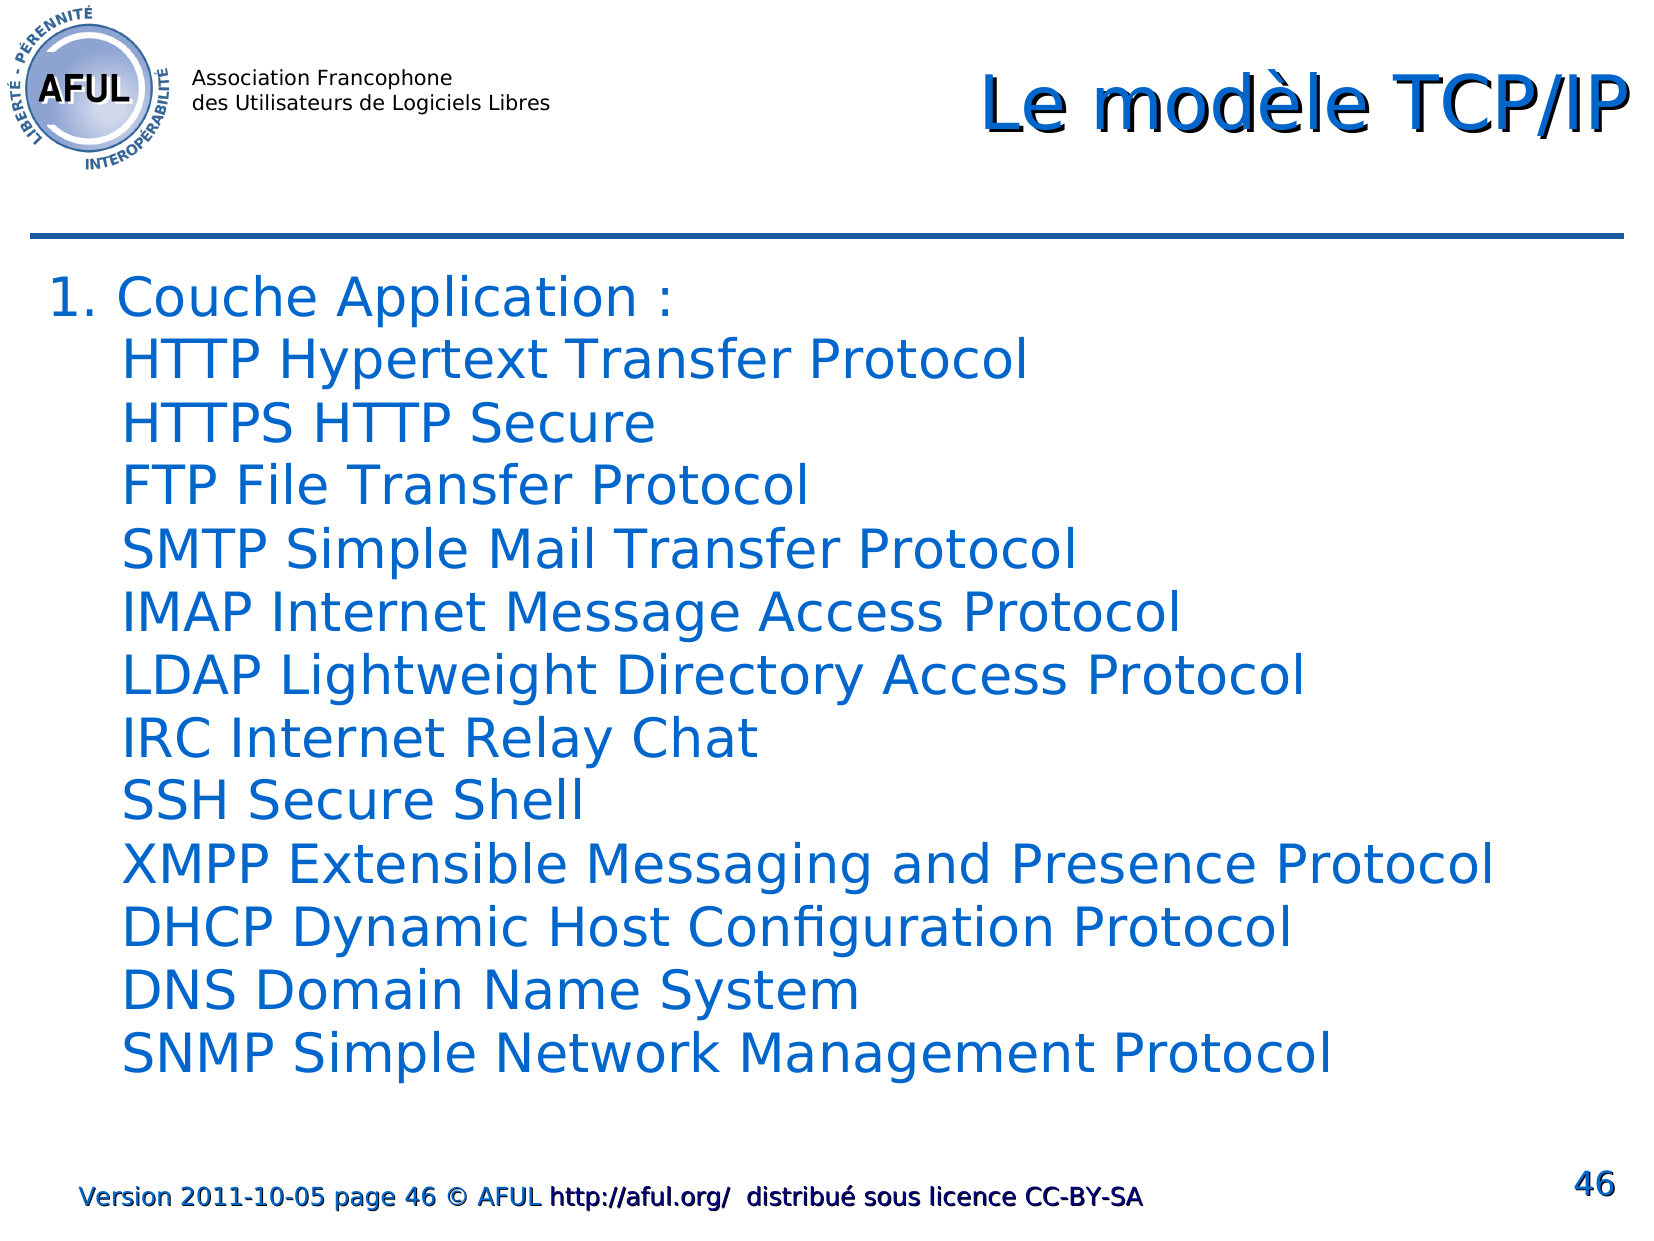

Le modèle TCP/IP
# 1. Couche Application : HTTP Hypertext Transfer Protocol HTTPS HTTP Secure FTP File Transfer Protocol SMTP Simple Mail Transfer Protocol IMAP Internet Message Access Protocol LDAP Lightweight Directory Access Protocol IRC Internet Relay Chat SSH Secure Shell XMPP Extensible Messaging and Presence Protocol DHCP Dynamic Host Configuration Protocol DNS Domain Name System SNMP Simple Network Management Protocol